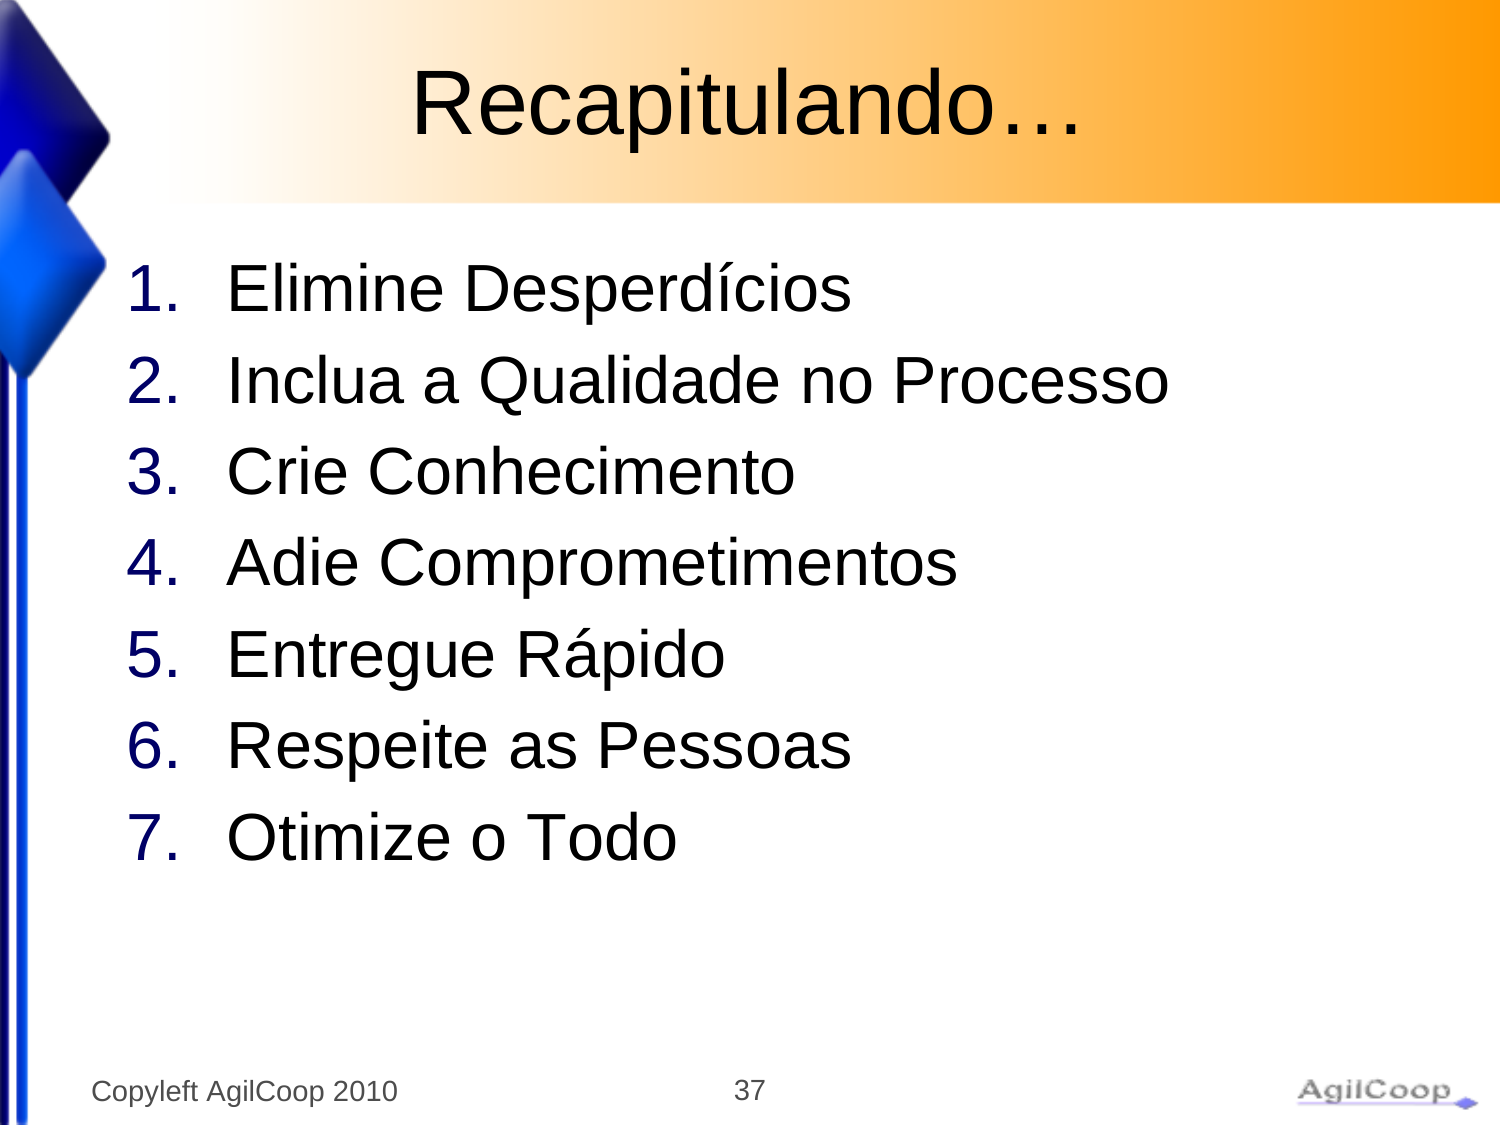

# Recapitulando…
Elimine Desperdícios
Inclua a Qualidade no Processo
Crie Conhecimento
Adie Comprometimentos
Entregue Rápido
Respeite as Pessoas
Otimize o Todo
Copyleft AgilCoop 2010
37